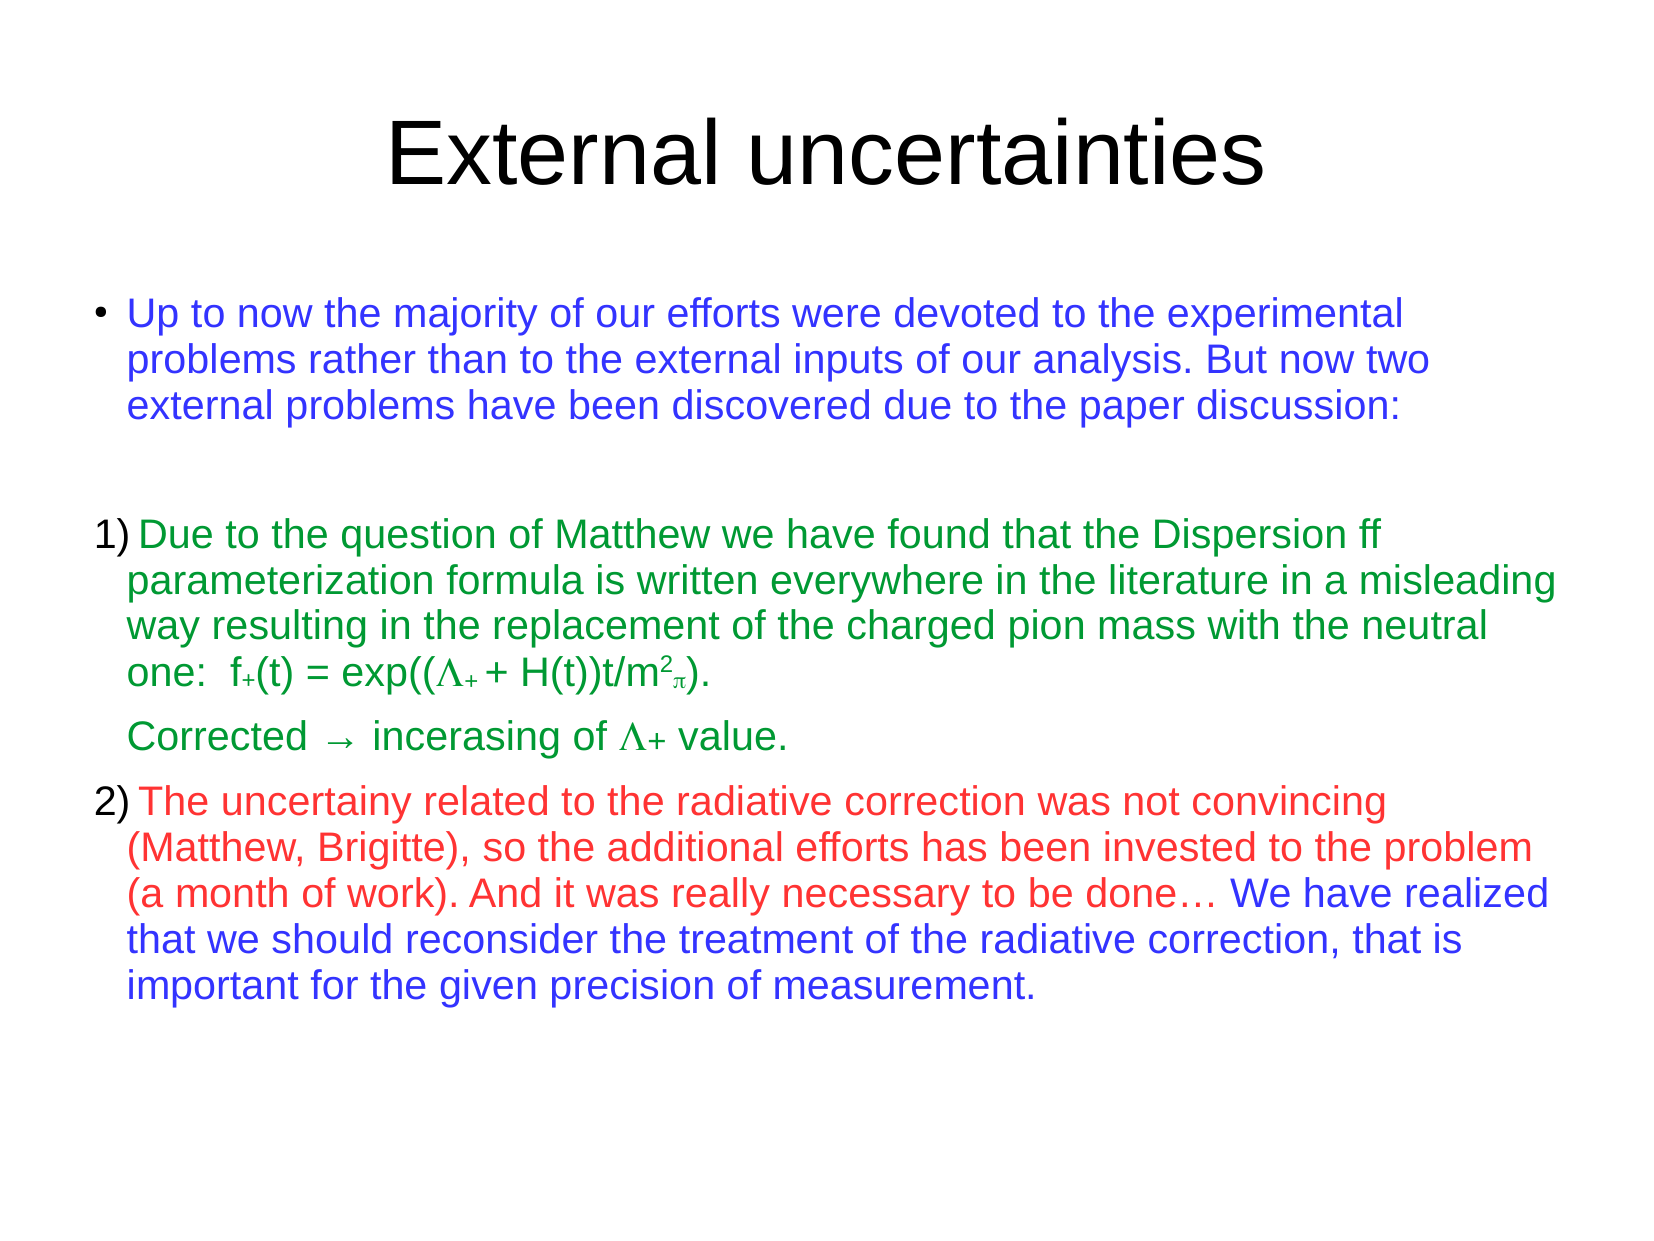

# External uncertainties
Up to now the majority of our efforts were devoted to the experimental problems rather than to the external inputs of our analysis. But now two external problems have been discovered due to the paper discussion:
 Due to the question of Matthew we have found that the Dispersion ff parameterization formula is written everywhere in the literature in a misleading way resulting in the replacement of the charged pion mass with the neutral one: f+(t) = exp((L+ + H(t))t/m2p).
Corrected → incerasing of L+ value.
 The uncertainy related to the radiative correction was not convincing (Matthew, Brigitte), so the additional efforts has been invested to the problem (a month of work). And it was really necessary to be done… We have realized that we should reconsider the treatment of the radiative correction, that is important for the given precision of measurement.